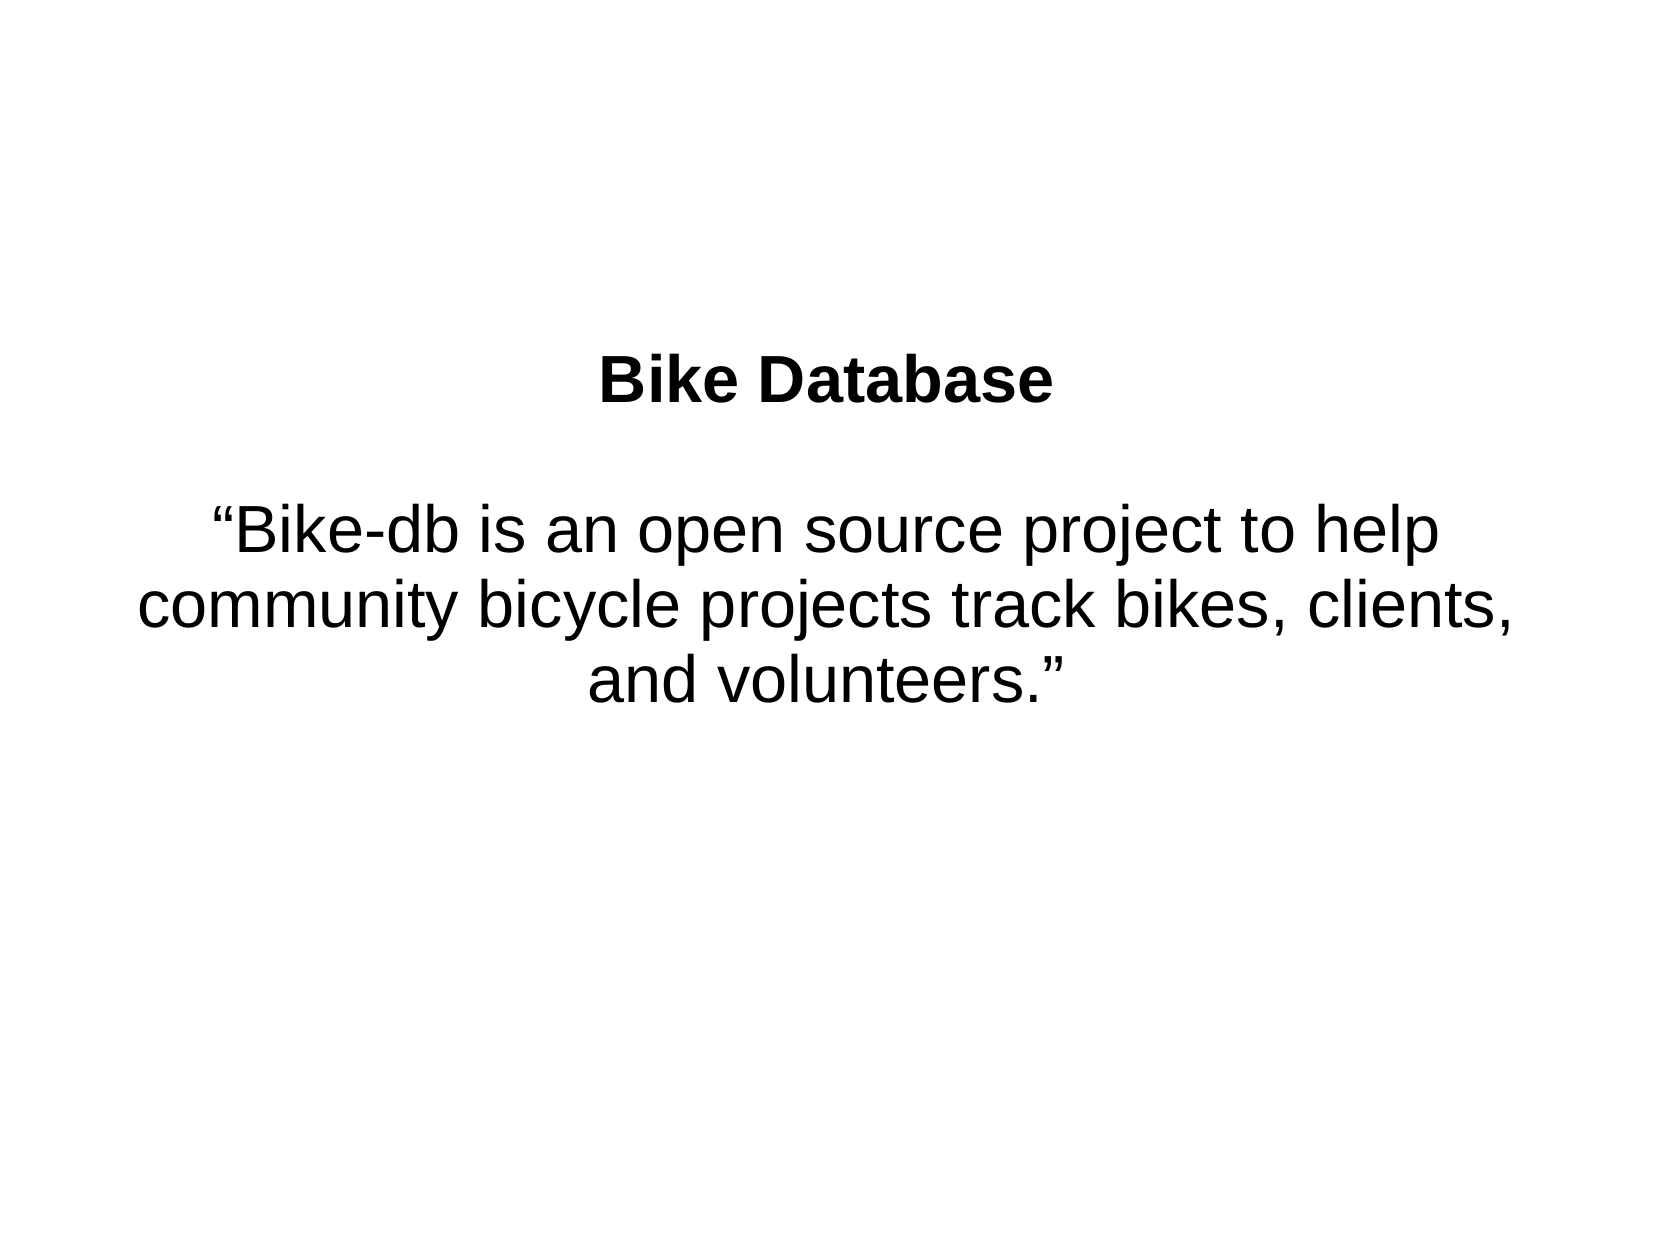

# Bike Database
“Bike-db is an open source project to help community bicycle projects track bikes, clients, and volunteers.”